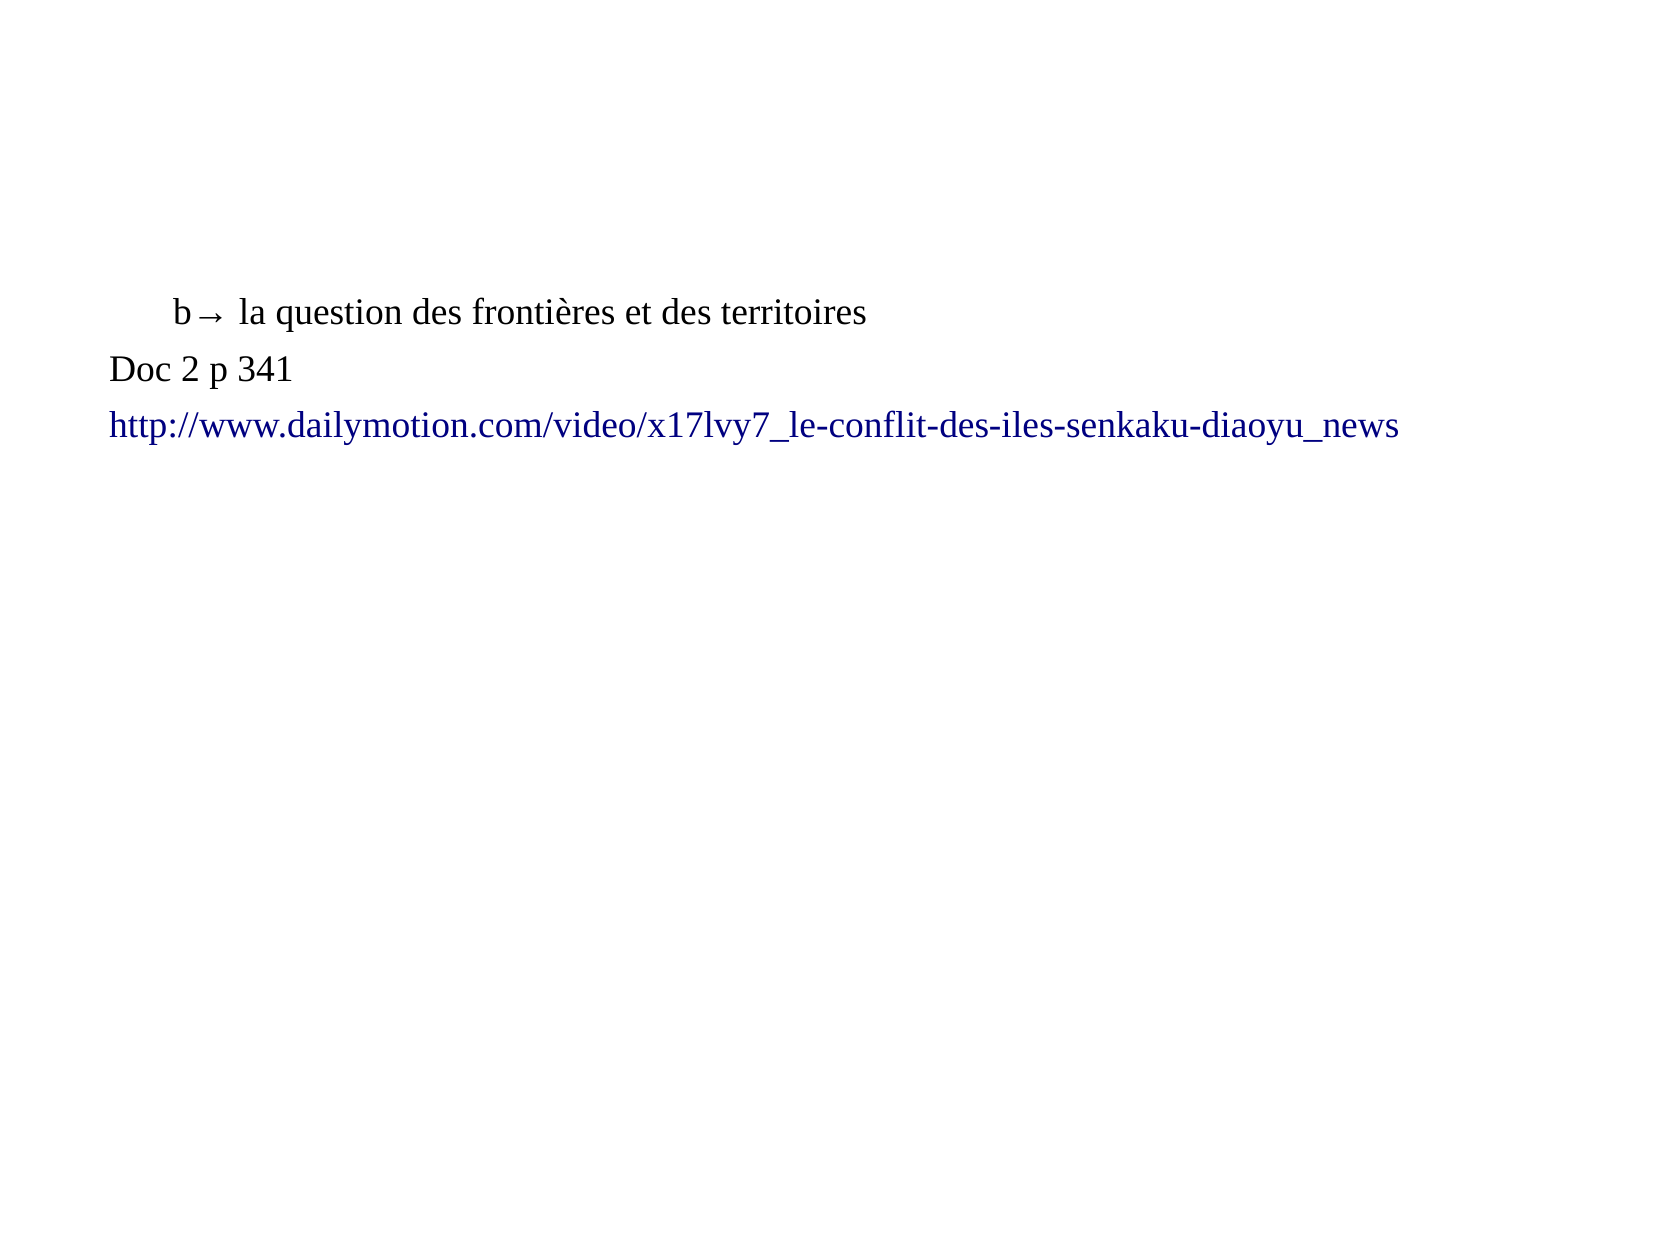

b→ la question des frontières et des territoires
Doc 2 p 341
http://www.dailymotion.com/video/x17lvy7_le-conflit-des-iles-senkaku-diaoyu_news